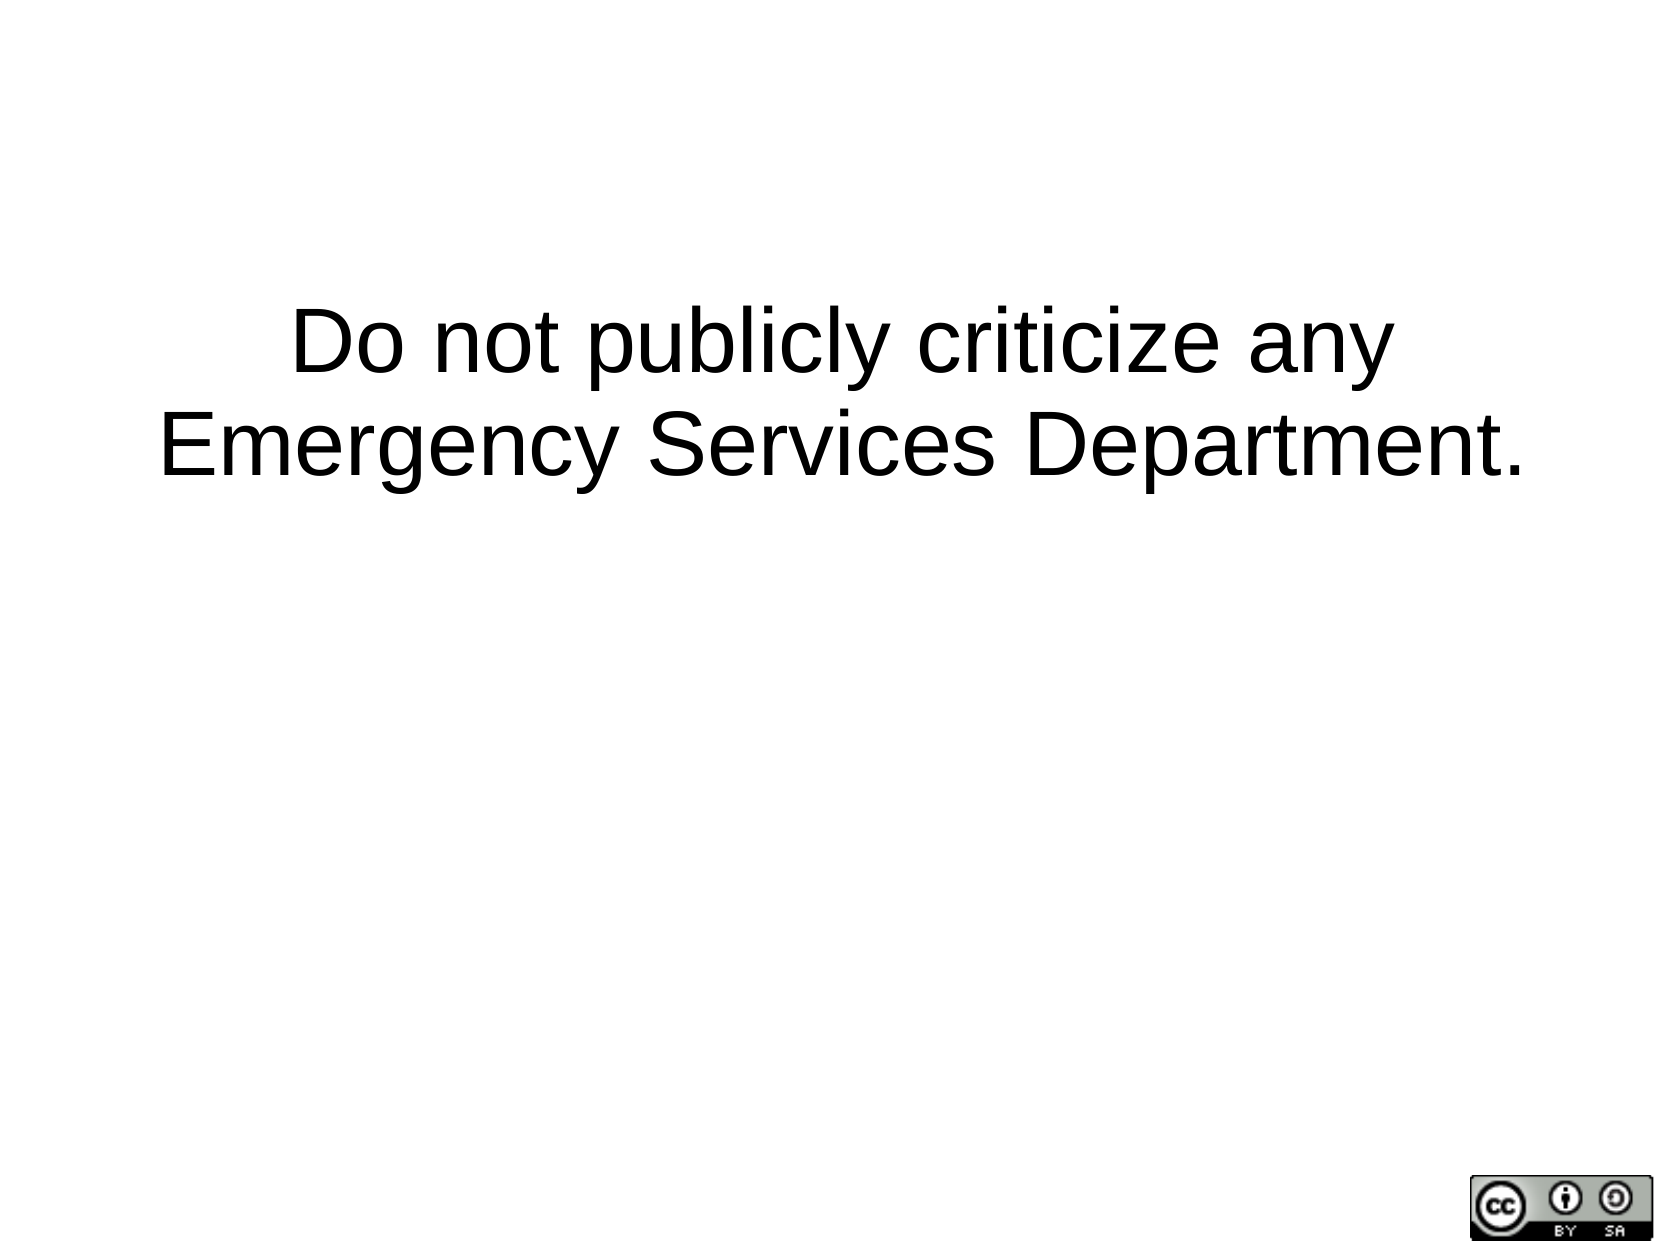

# Do not publicly criticize any Emergency Services Department.